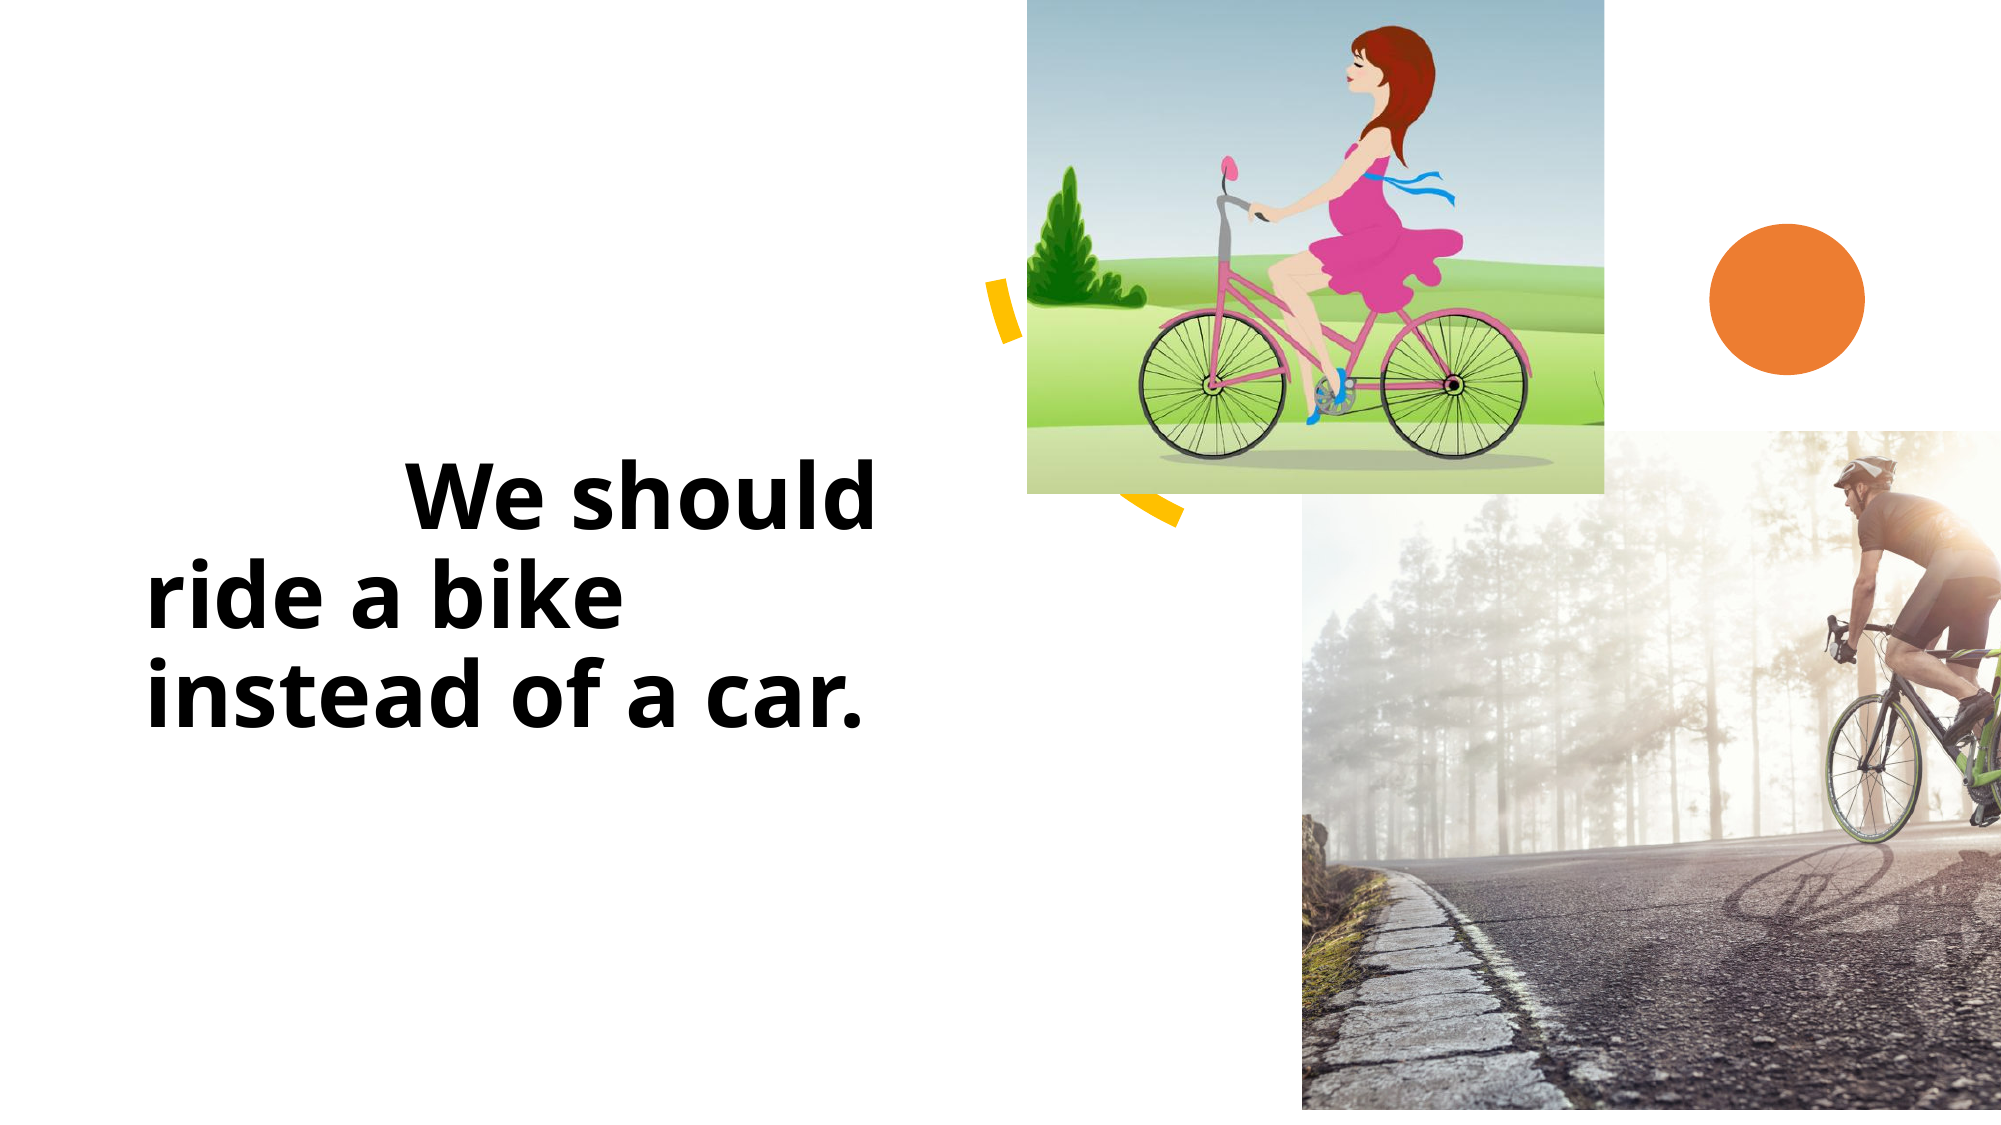

# We should ride a bike instead of a car.